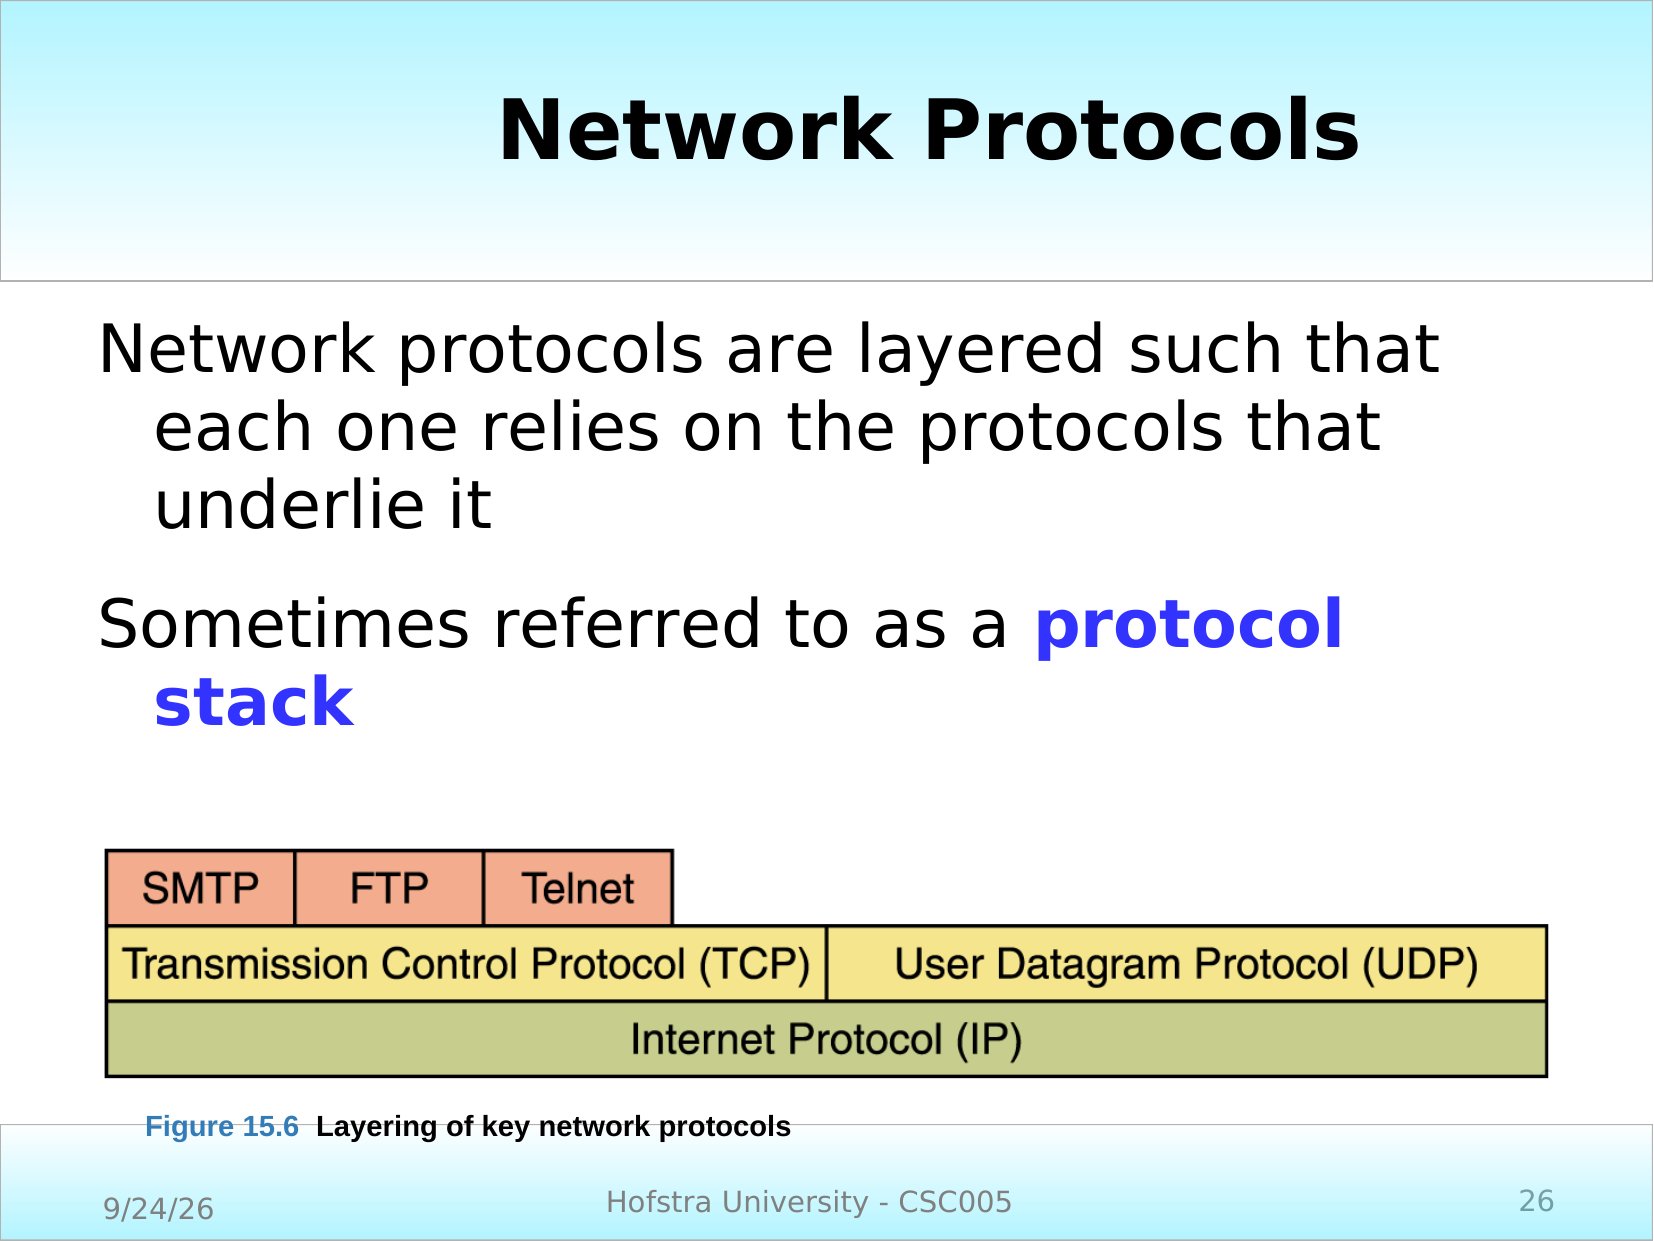

# Network Protocols
Network protocols are layered such that each one relies on the protocols that underlie it
Sometimes referred to as a protocol stack
Figure 15.6 Layering of key network protocols
26
Hofstra University - CSC005